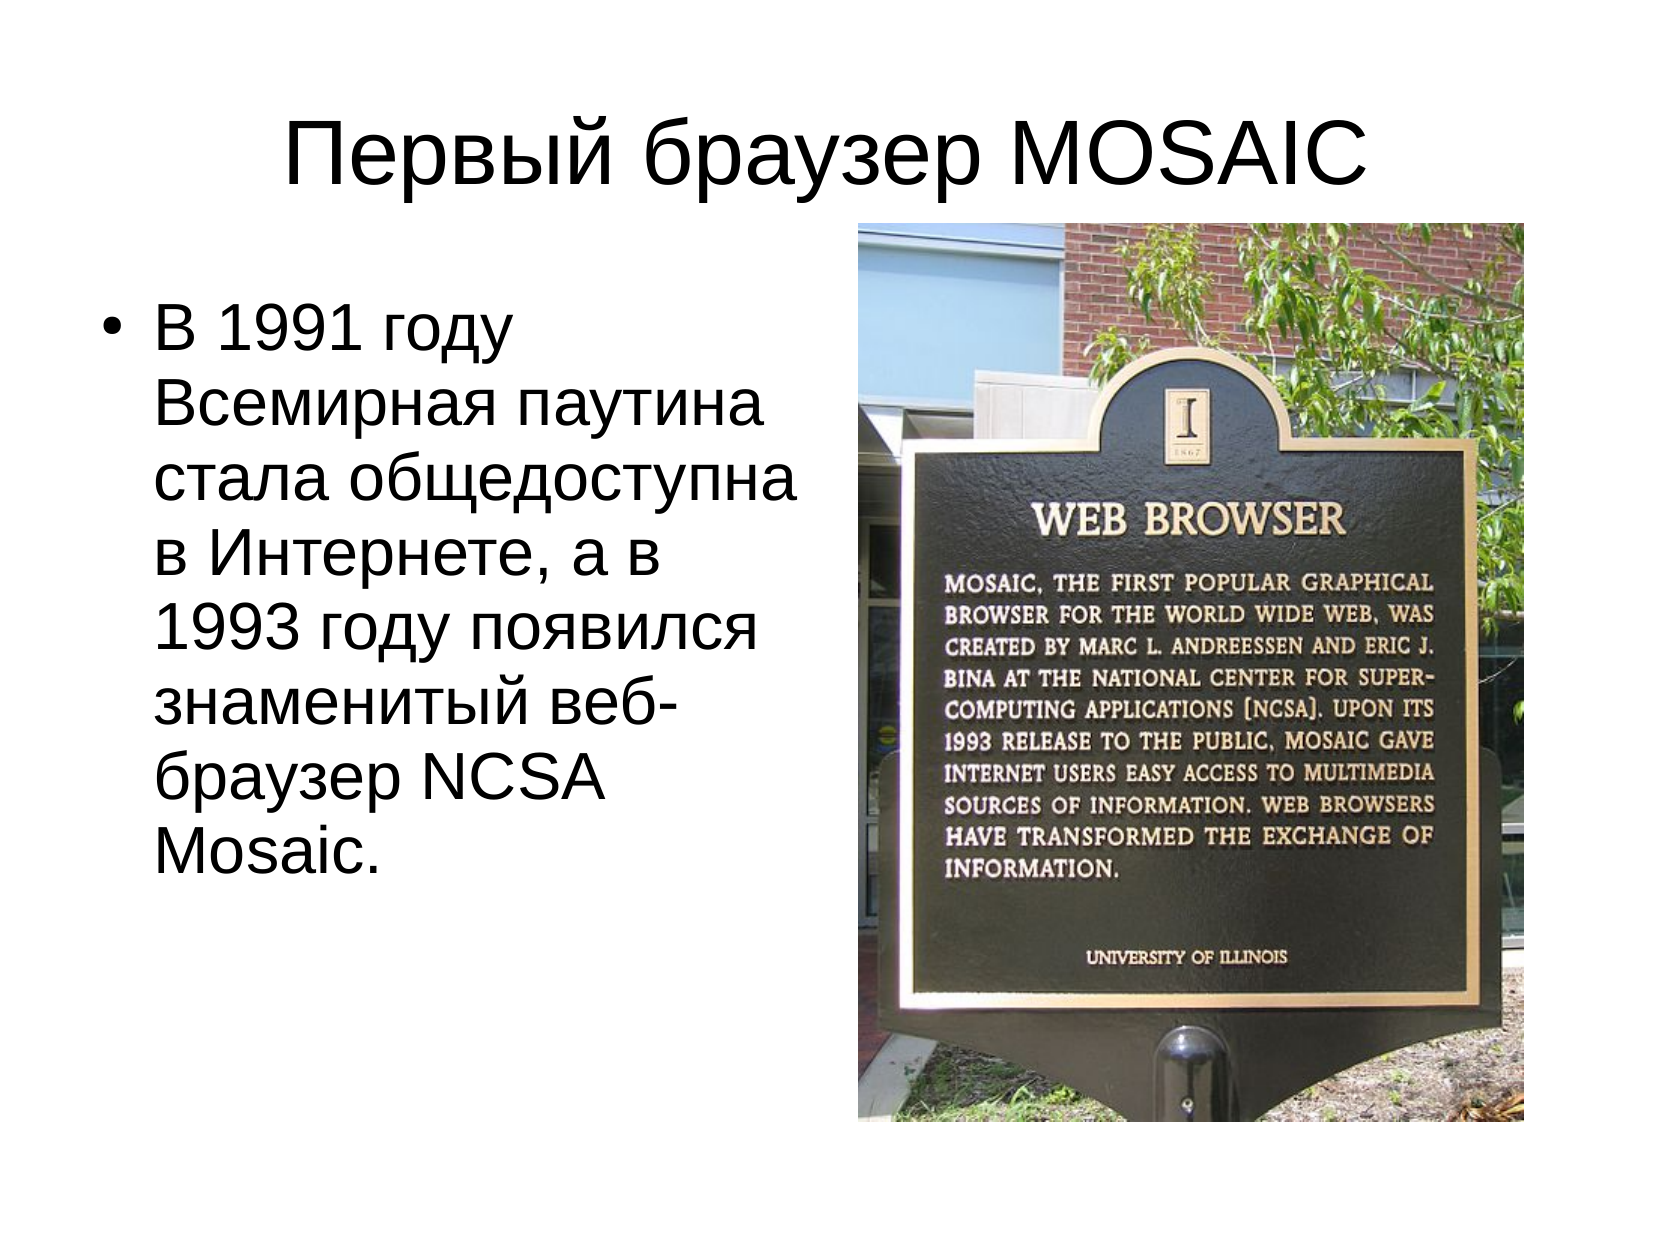

# Первый браузер MOSAIC
В 1991 году Всемирная паутина стала общедоступна в Интернете, а в 1993 году появился знаменитый веб-браузер NCSA Mosaic.